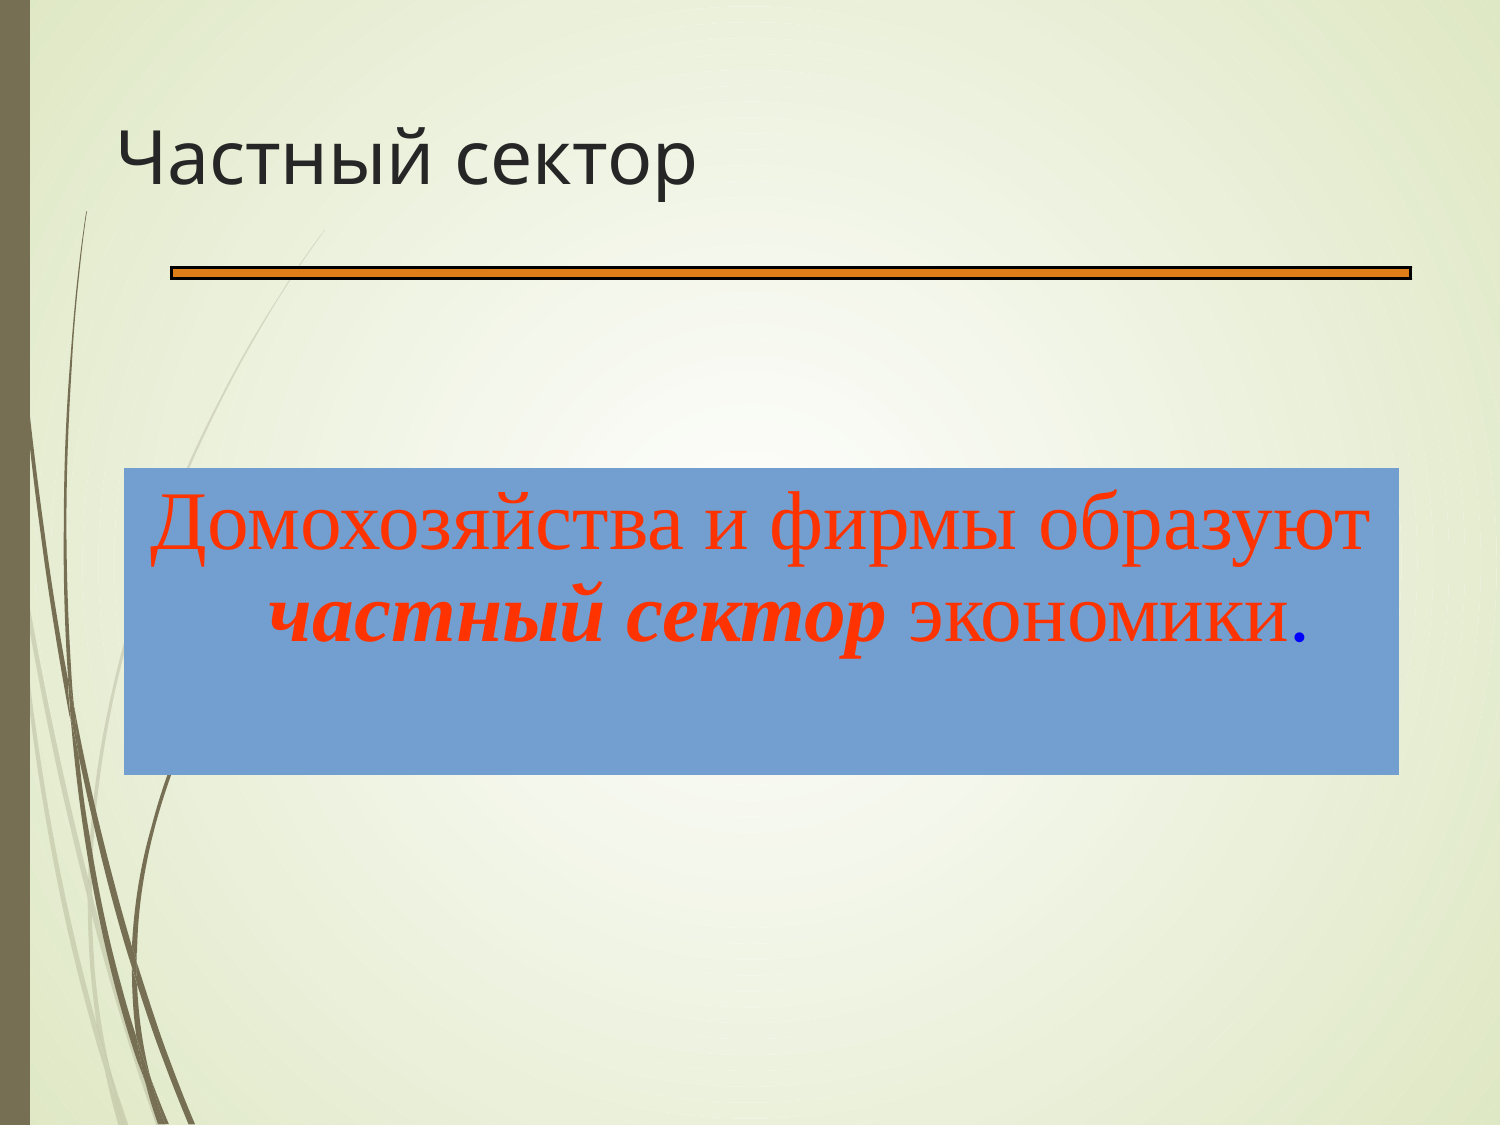

# Частный сектор
| Домохозяйства и фирмы образуют частный сектор экономики. |
| --- |